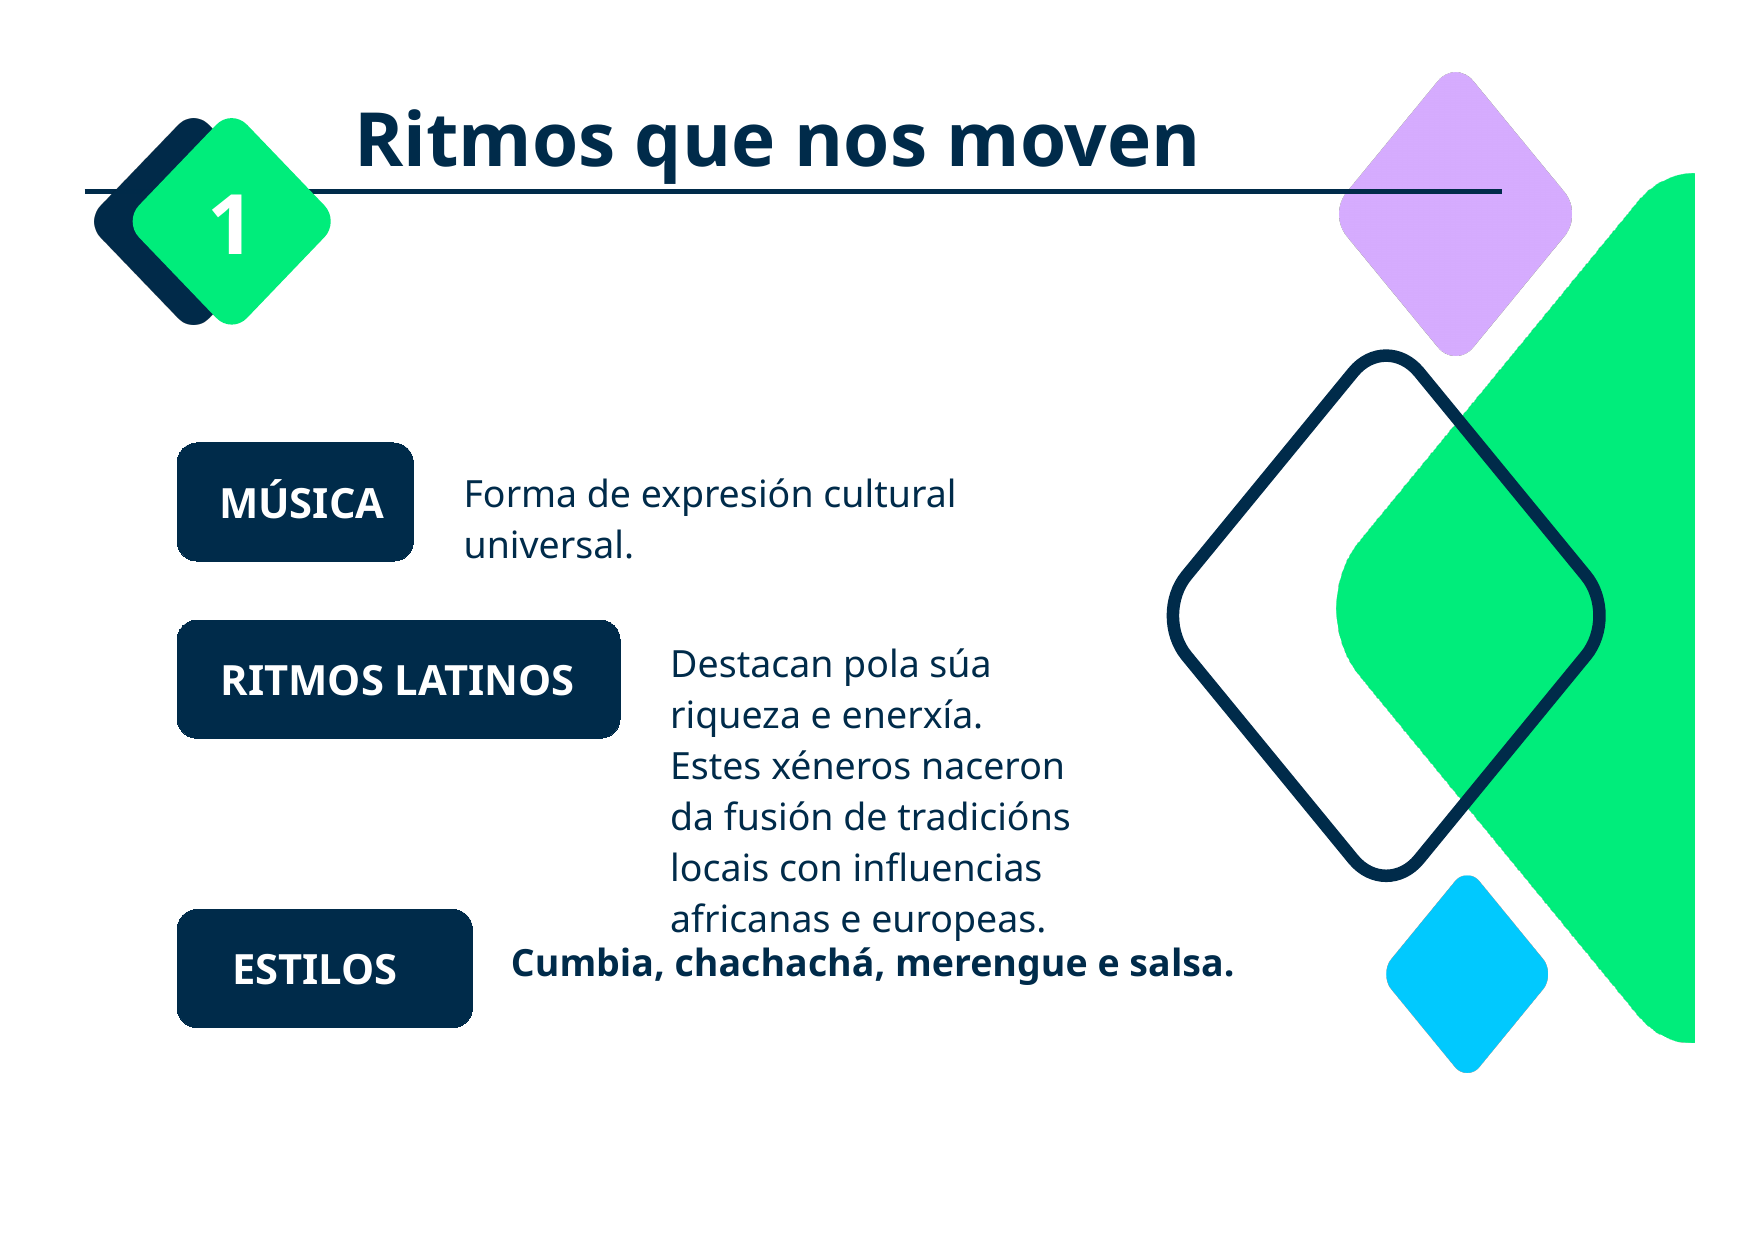

# Ritmos que nos moven
1
 MÚSICA
Forma de expresión cultural universal.
 RITMOS LATINOS
Destacan pola súa riqueza e enerxía.
Estes xéneros naceron da fusión de tradicións locais con influencias africanas e europeas.
 ESTILOS
Cumbia, chachachá, merengue e salsa.